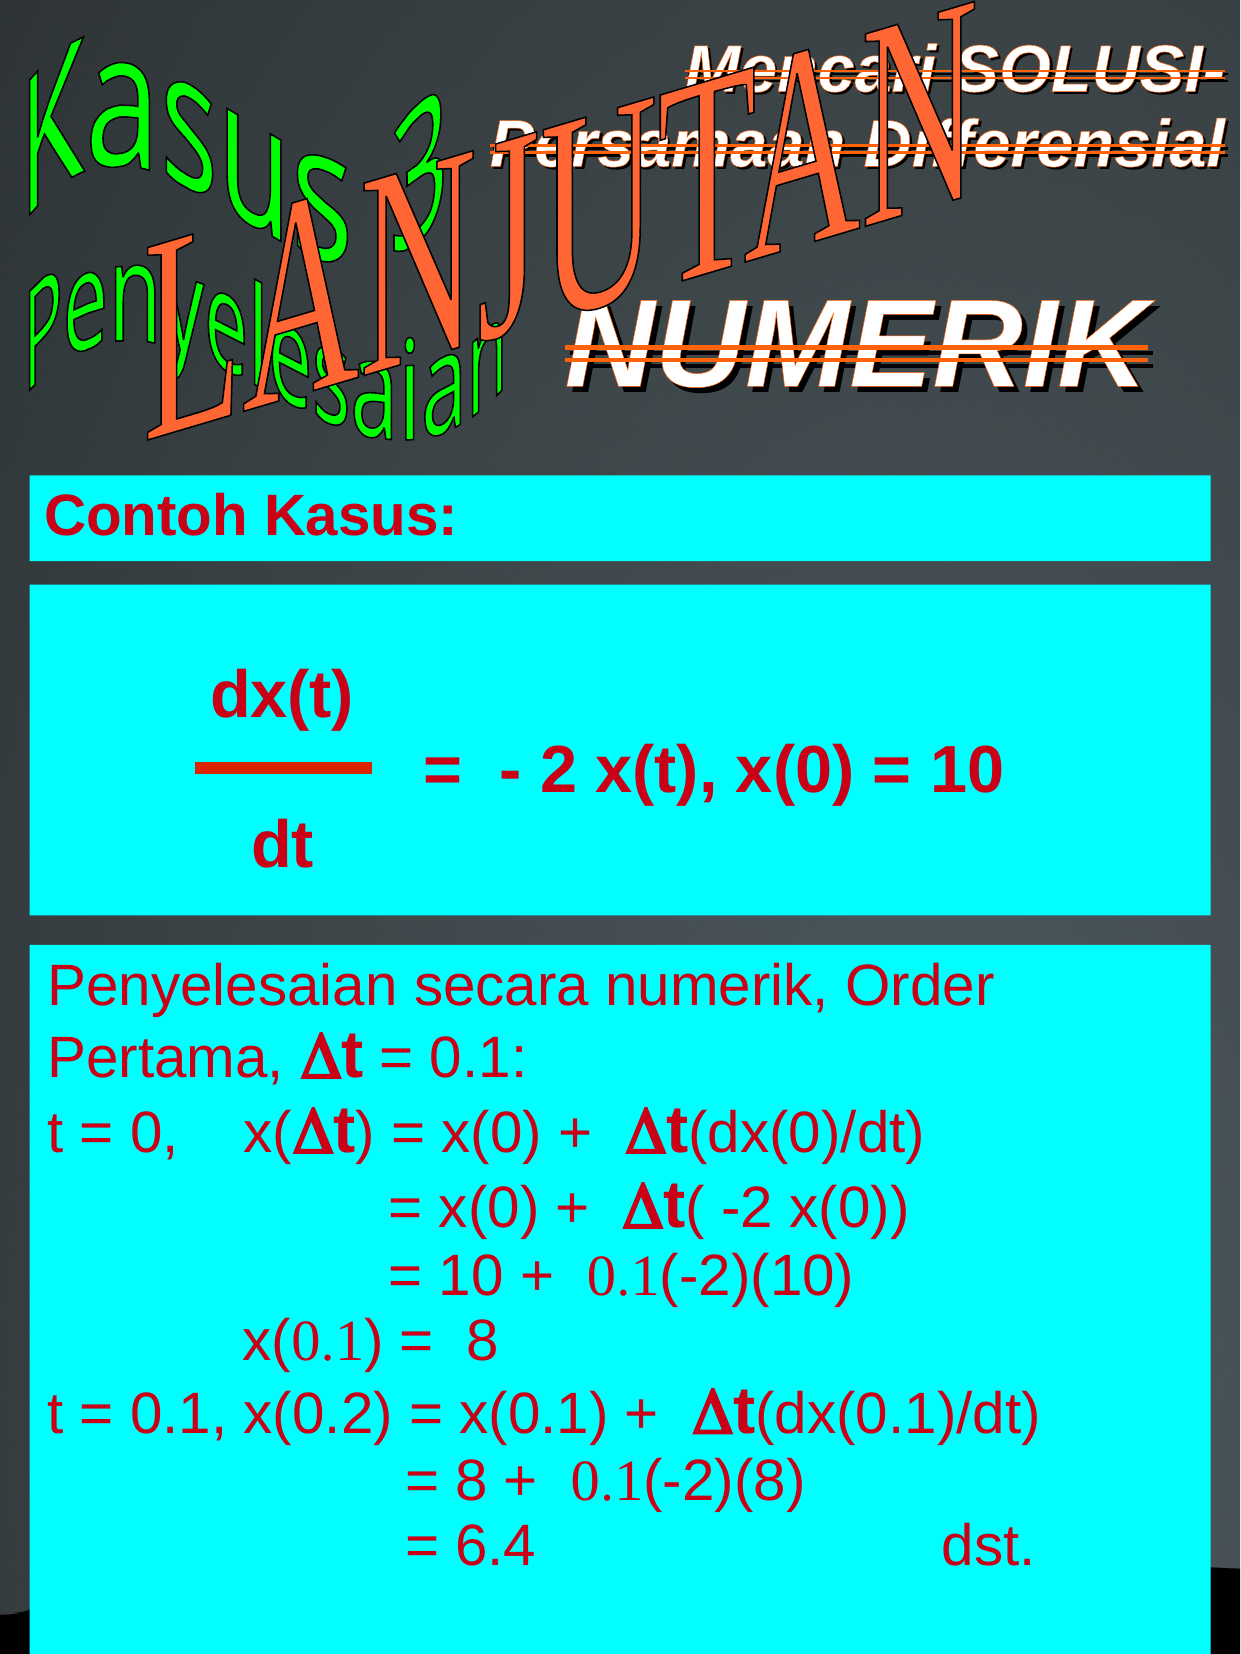

LANJUTAN
Mencari SOLUSI-Persamaan Differensial
Kasus 3
Penyelesaian
NUMERIK
Contoh Kasus:
 dx(t)
 = - 2 x(t), x(0) = 10
 dt
Penyelesaian secara numerik, Order Pertama, Dt = 0.1:
t = 0, x(Dt) = x(0) + Dt(dx(0)/dt)
 = x(0) + Dt( -2 x(0))
 = 10 + 0.1(-2)(10)
 x(0.1) = 8
t = 0.1, x(0.2) = x(0.1) + Dt(dx(0.1)/dt)
 = 8 + 0.1(-2)(8)
 = 6.4 dst.